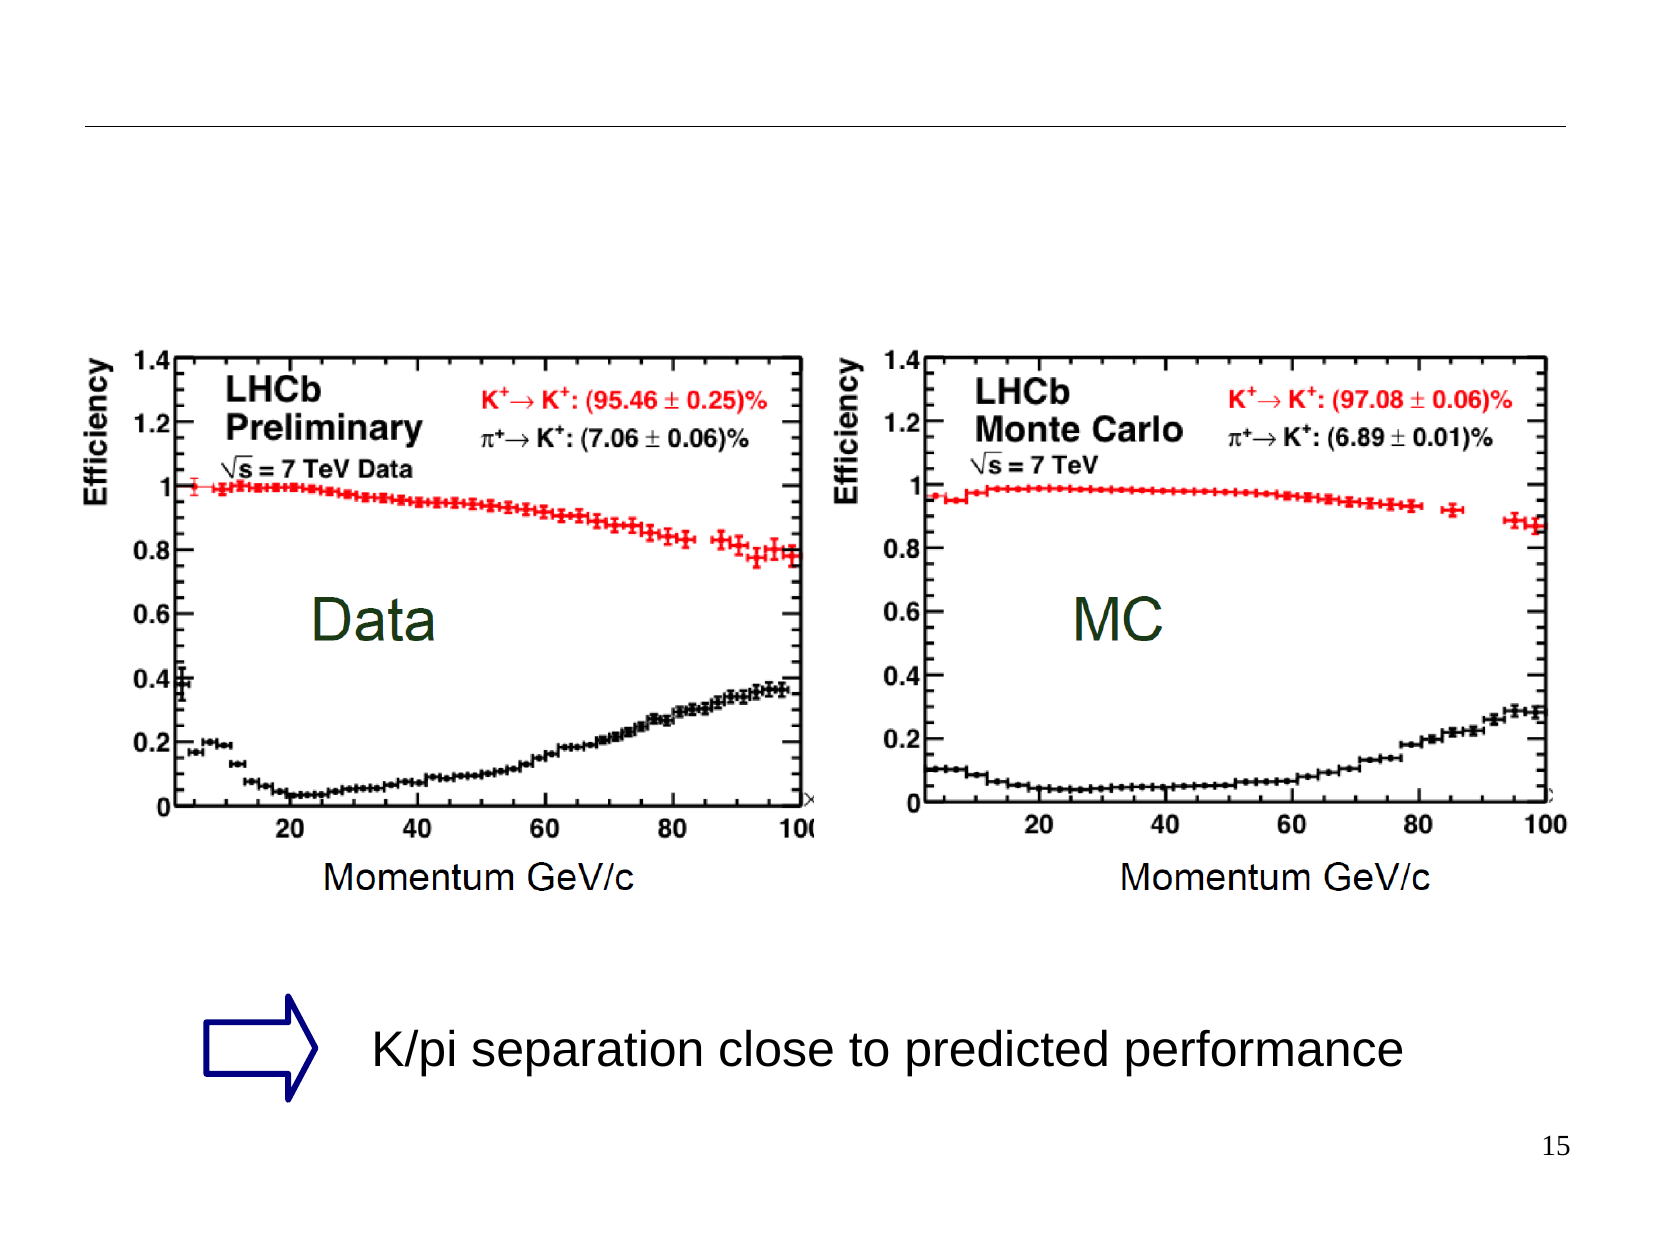

#
K/pi separation close to predicted performance
15